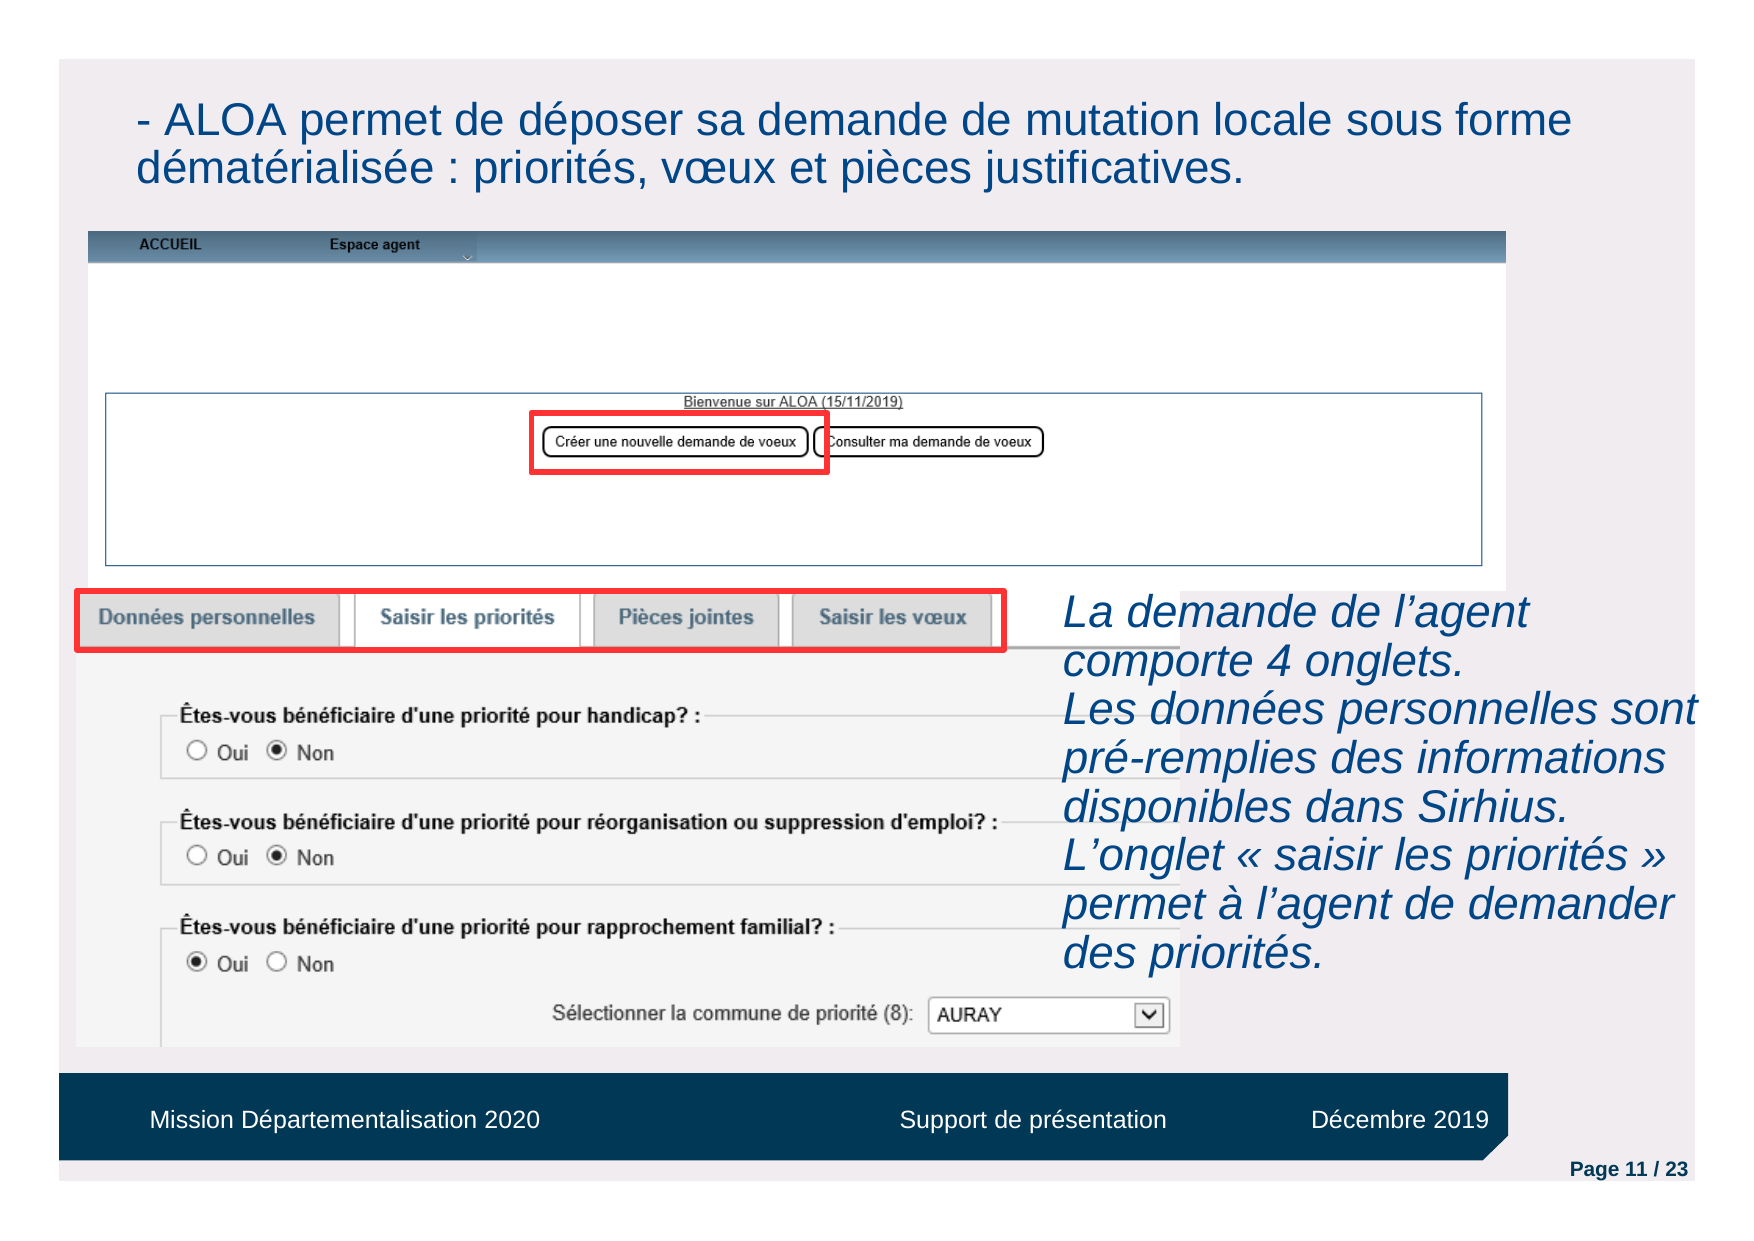

# - ALOA permet de déposer sa demande de mutation locale sous forme dématérialisée : priorités, vœux et pièces justificatives.
La demande de l’agent
comporte 4 onglets.
Les données personnelles sont pré-remplies des informations disponibles dans Sirhius.
L’onglet « saisir les priorités » permet à l’agent de demander des priorités.